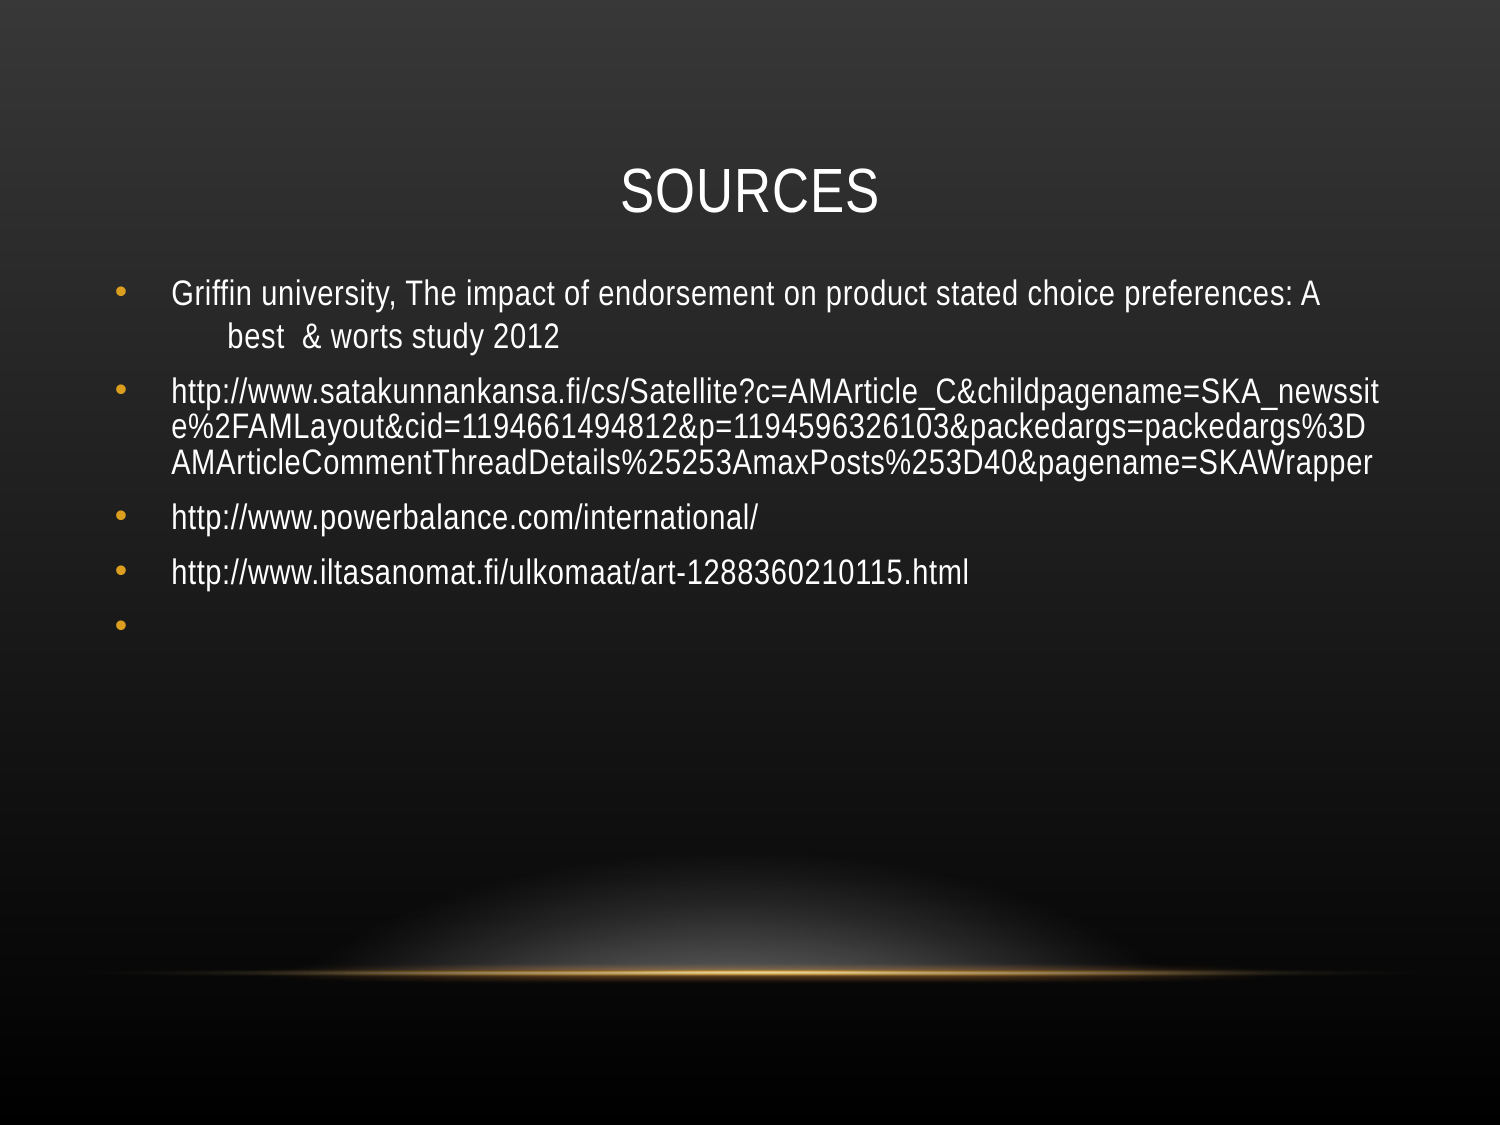

# sources
Griffin university, The impact of endorsement on product stated choice preferences: A best & worts study 2012
http://www.satakunnankansa.fi/cs/Satellite?c=AMArticle_C&childpagename=SKA_newssite%2FAMLayout&cid=1194661494812&p=1194596326103&packedargs=packedargs%3DAMArticleCommentThreadDetails%25253AmaxPosts%253D40&pagename=SKAWrapper
http://www.powerbalance.com/international/
http://www.iltasanomat.fi/ulkomaat/art-1288360210115.html